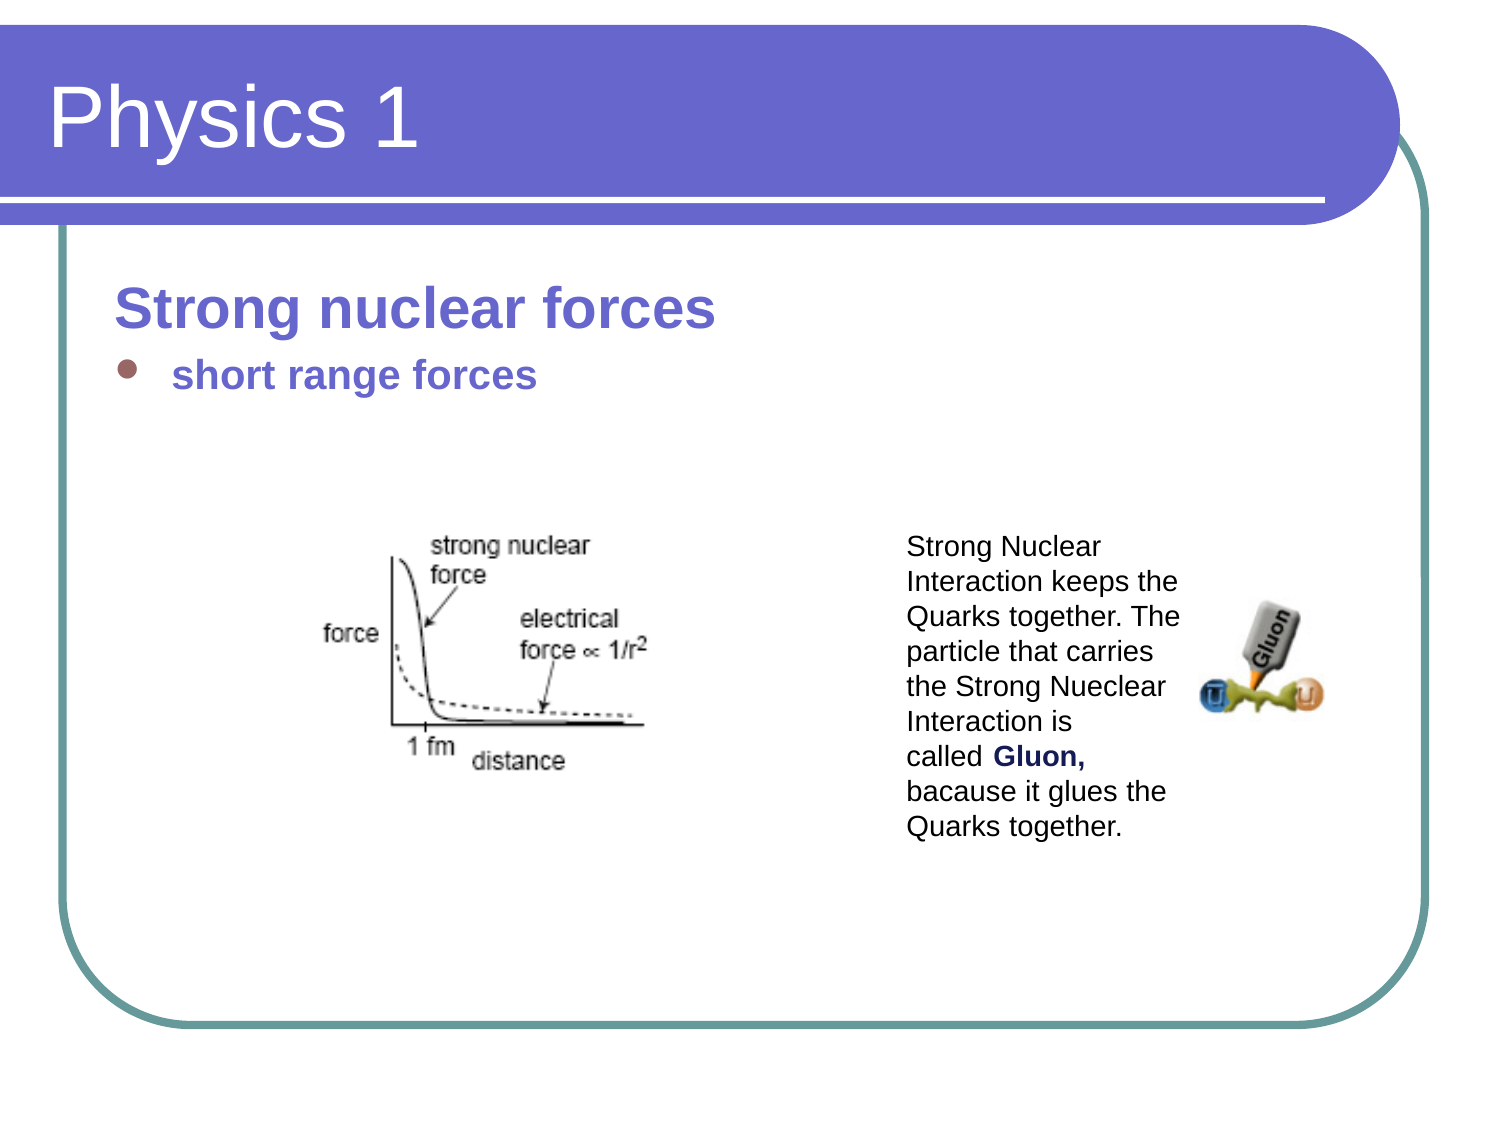

# Physics 1
Strong nuclear forces
short range forces
Strong Nuclear Interaction keeps the Quarks together. The particle that carries the Strong Nueclear Interaction is called  Gluon, bacause it glues the Quarks together.